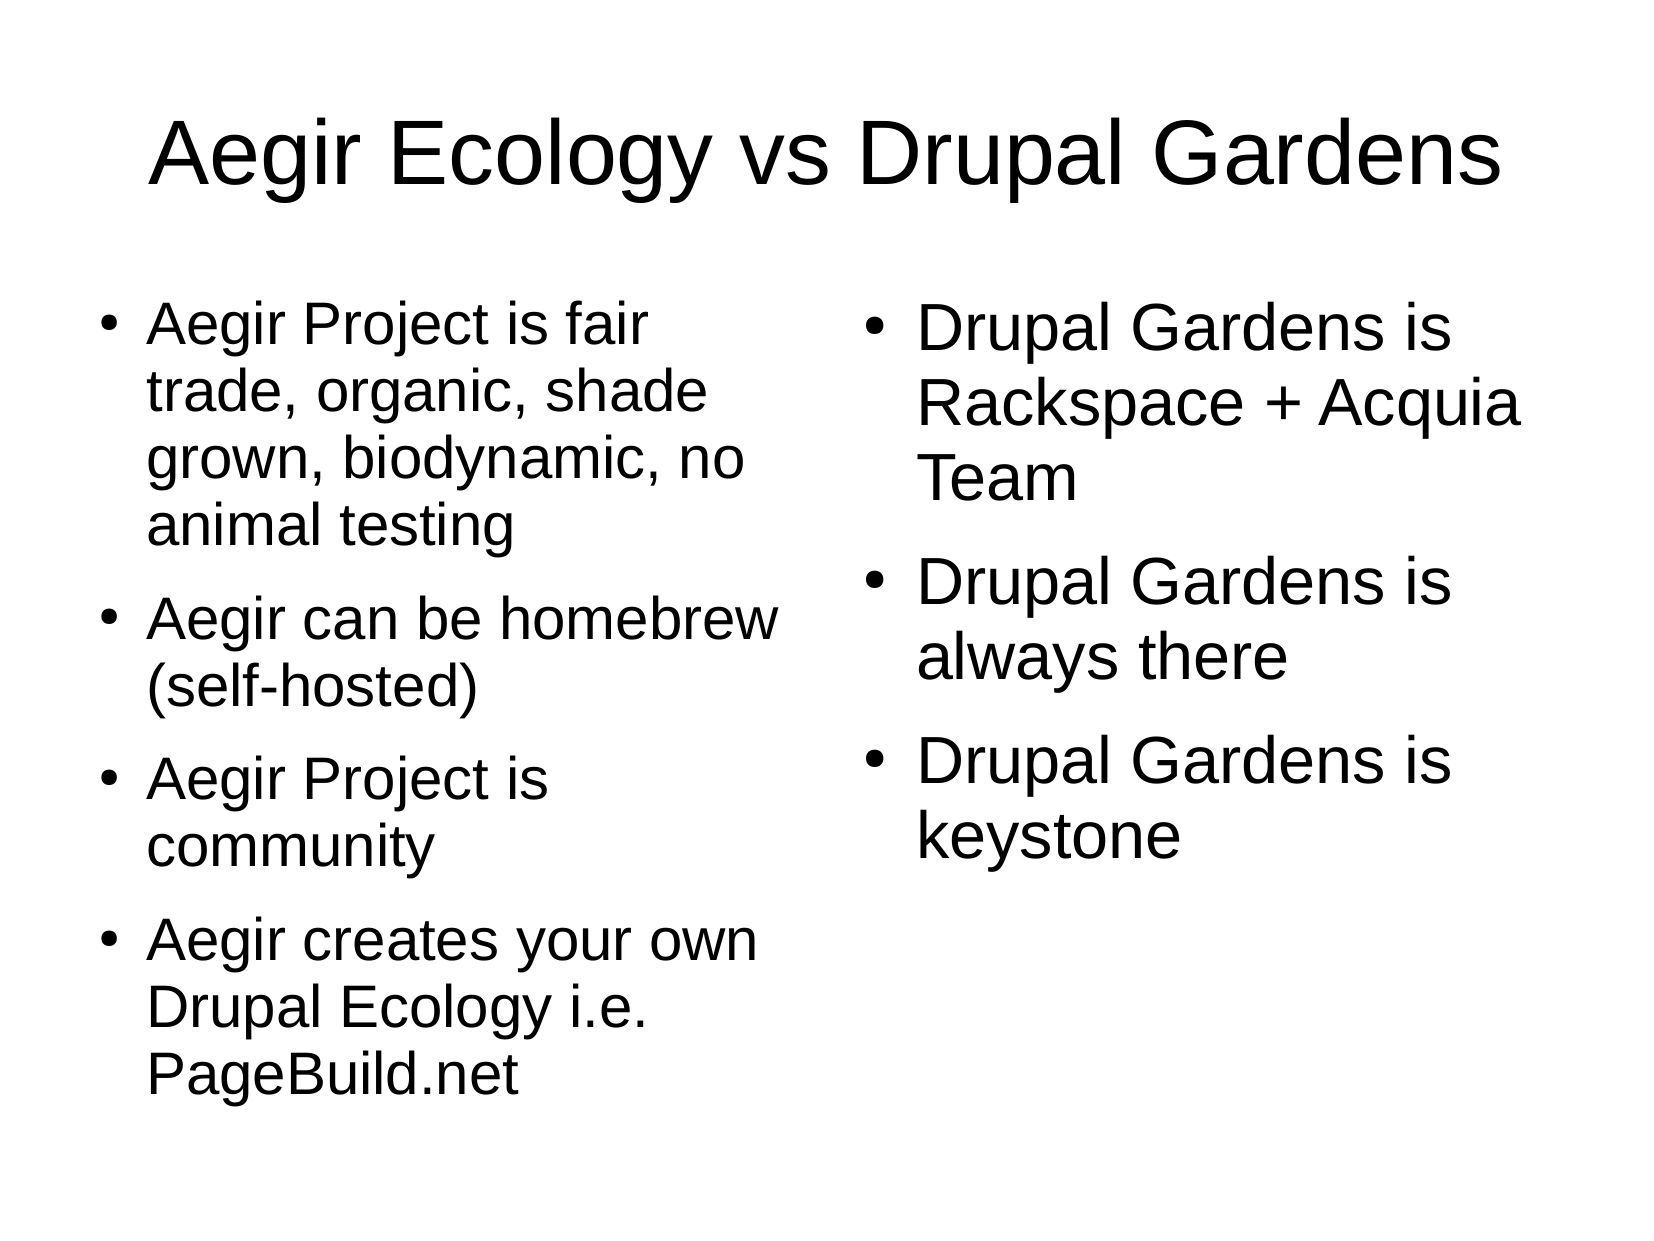

# Aegir Ecology vs Drupal Gardens
Aegir Project is fair trade, organic, shade grown, biodynamic, no animal testing
Aegir can be homebrew (self-hosted)
Aegir Project is community
Aegir creates your own Drupal Ecology i.e. PageBuild.net
Drupal Gardens is Rackspace + Acquia Team
Drupal Gardens is always there
Drupal Gardens is keystone